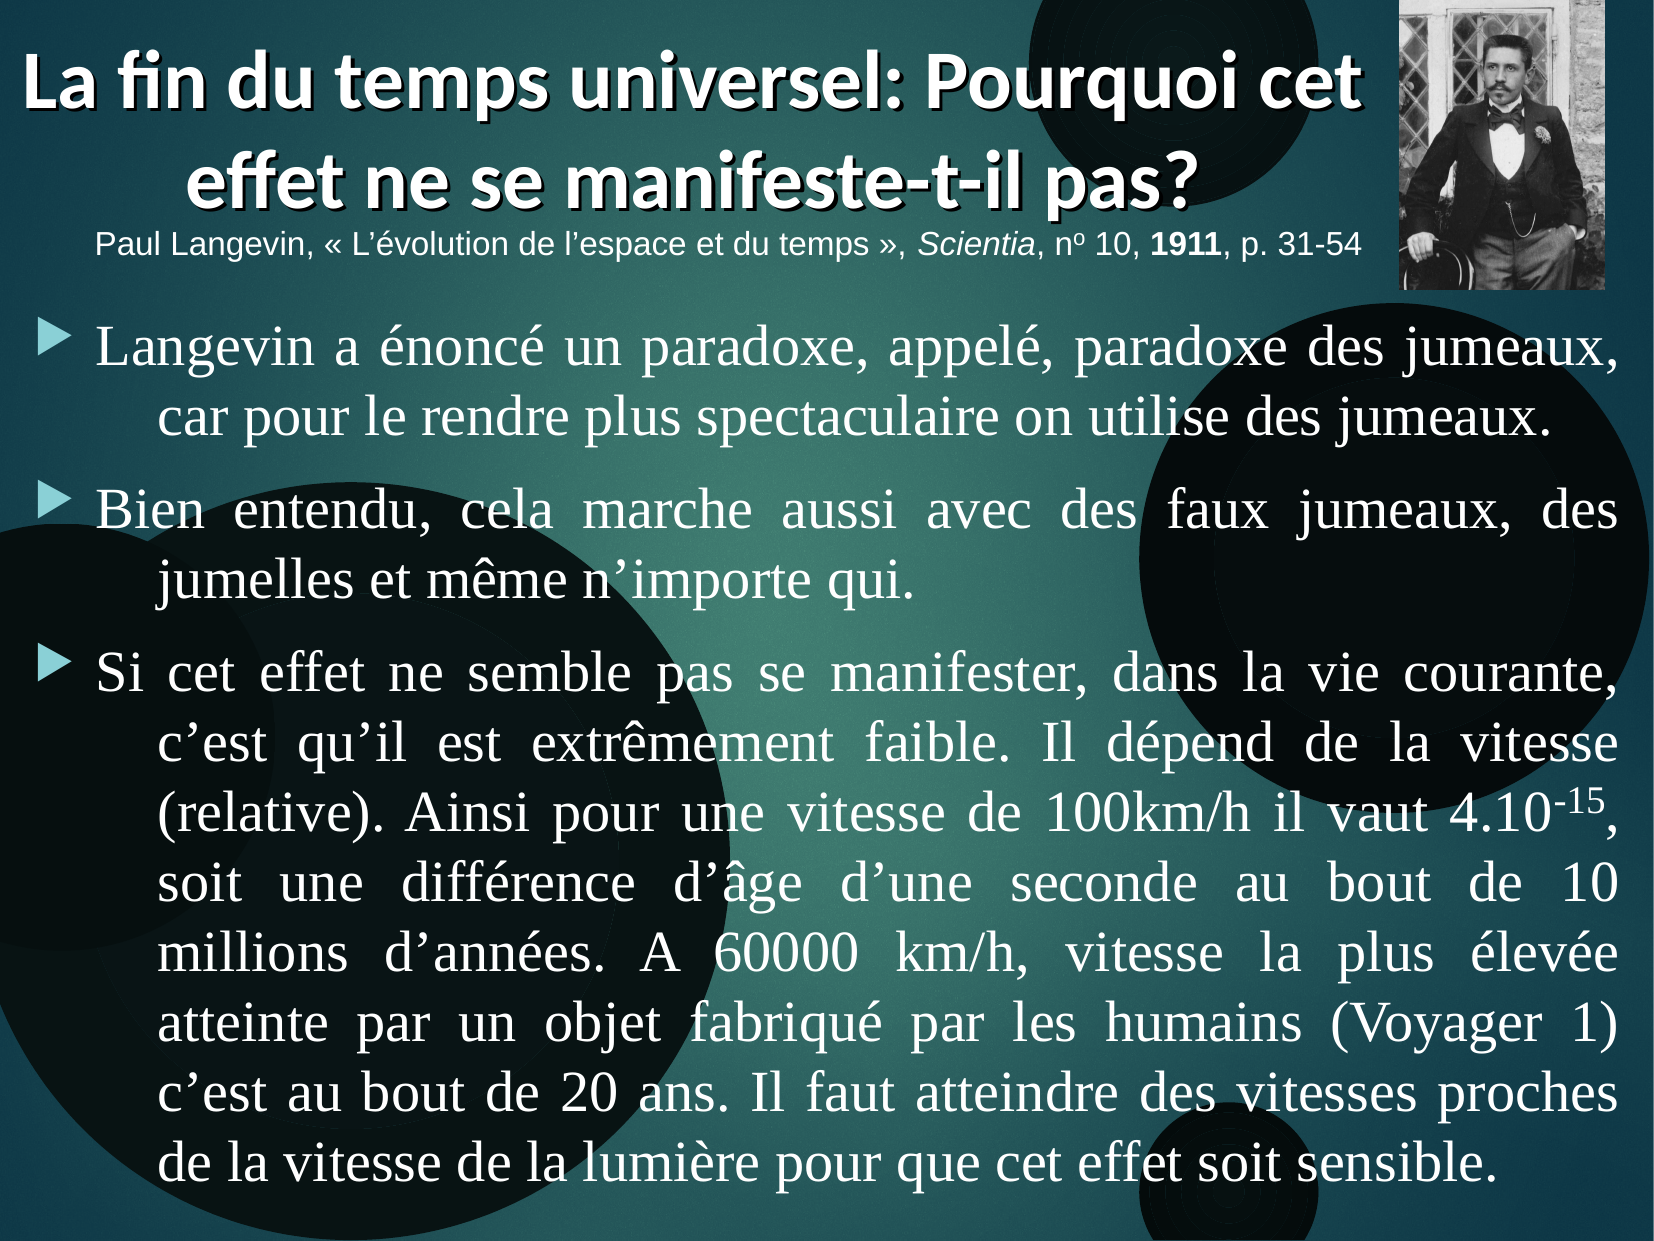

# La fin du temps universel: Pourquoi cet effet ne se manifeste-t-il pas?
Paul Langevin, « L’évolution de l’espace et du temps », Scientia, no 10,‎ 1911, p. 31-54
Langevin a énoncé un paradoxe, appelé, paradoxe des jumeaux, car pour le rendre plus spectaculaire on utilise des jumeaux.
Bien entendu, cela marche aussi avec des faux jumeaux, des jumelles et même n’importe qui.
Si cet effet ne semble pas se manifester, dans la vie courante, c’est qu’il est extrêmement faible. Il dépend de la vitesse (relative). Ainsi pour une vitesse de 100km/h il vaut 4.10-15, soit une différence d’âge d’une seconde au bout de 10 millions d’années. A 60000 km/h, vitesse la plus élevée atteinte par un objet fabriqué par les humains (Voyager 1) c’est au bout de 20 ans. Il faut atteindre des vitesses proches de la vitesse de la lumière pour que cet effet soit sensible.